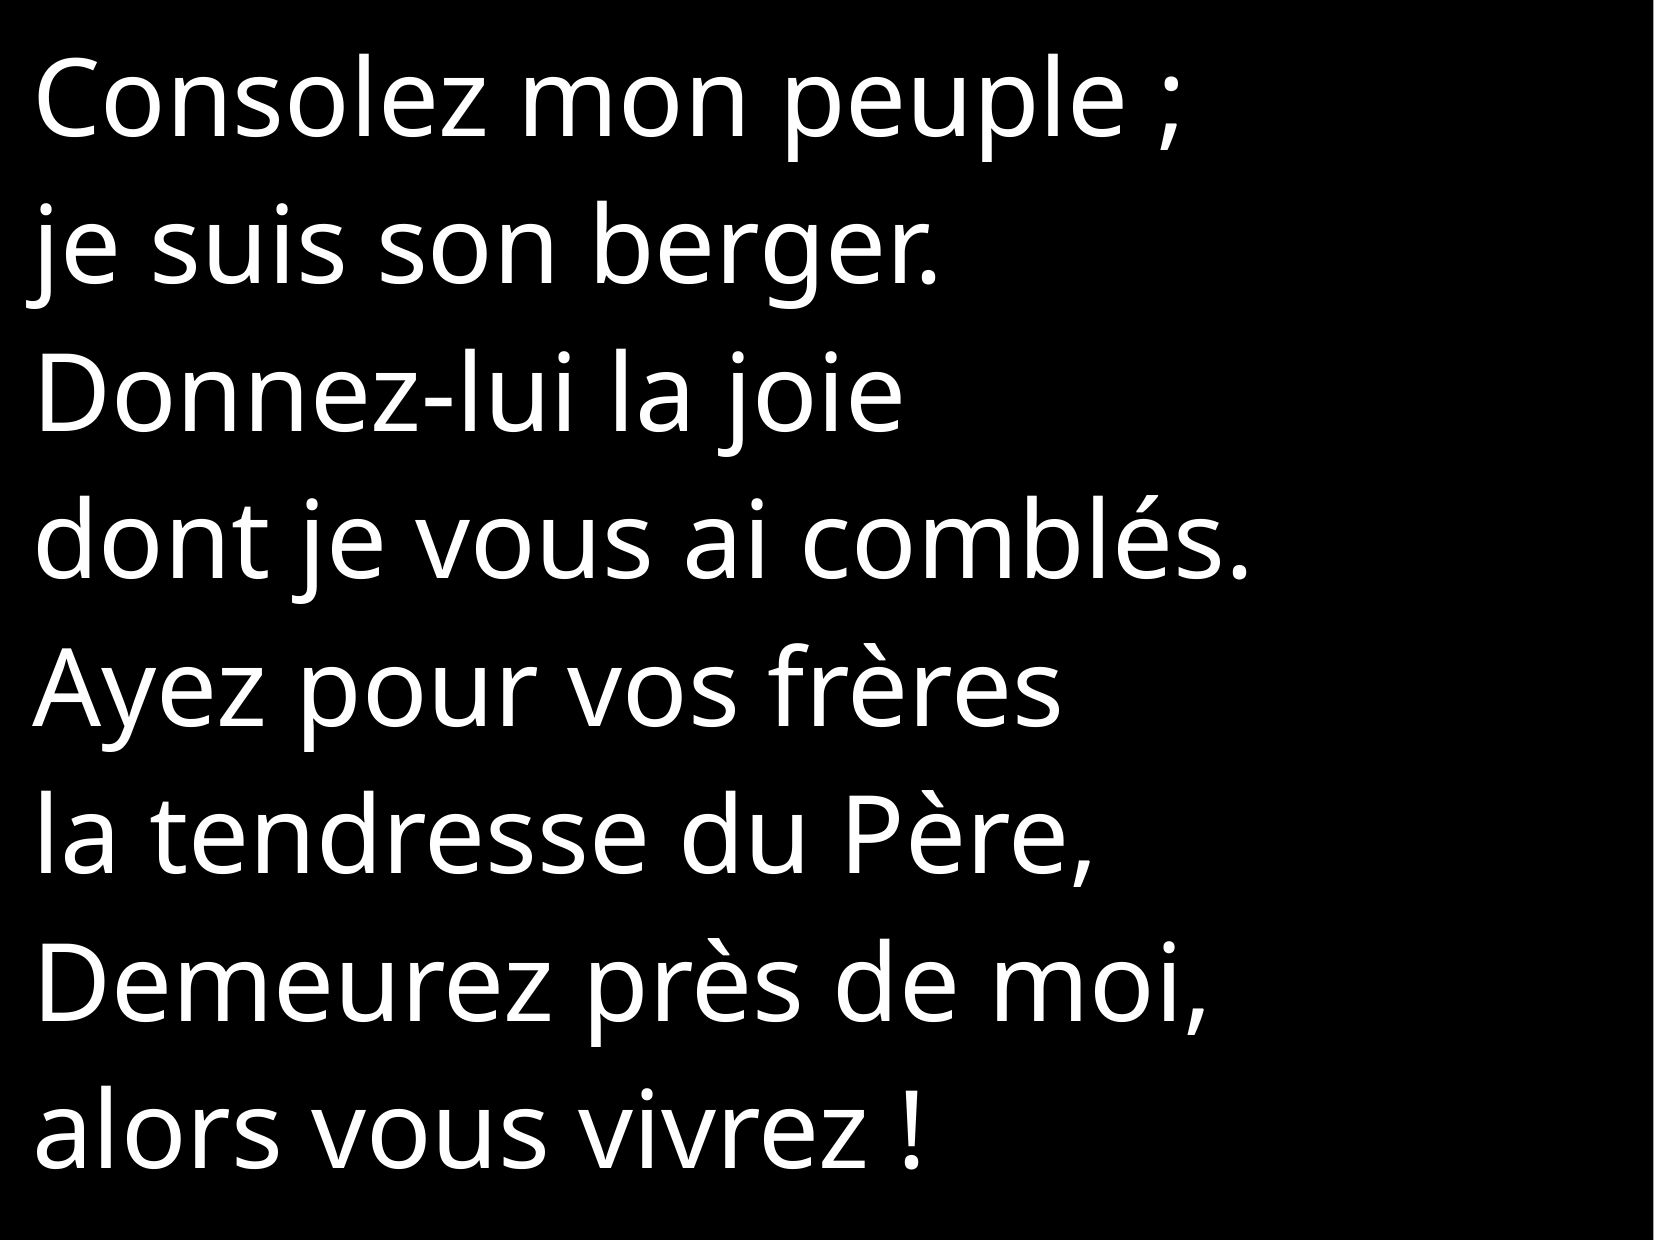

Consolez mon peuple ;
je suis son berger.
Donnez-lui la joie
dont je vous ai comblés.
Ayez pour vos frères
la tendresse du Père,
Demeurez près de moi,
alors vous vivrez !